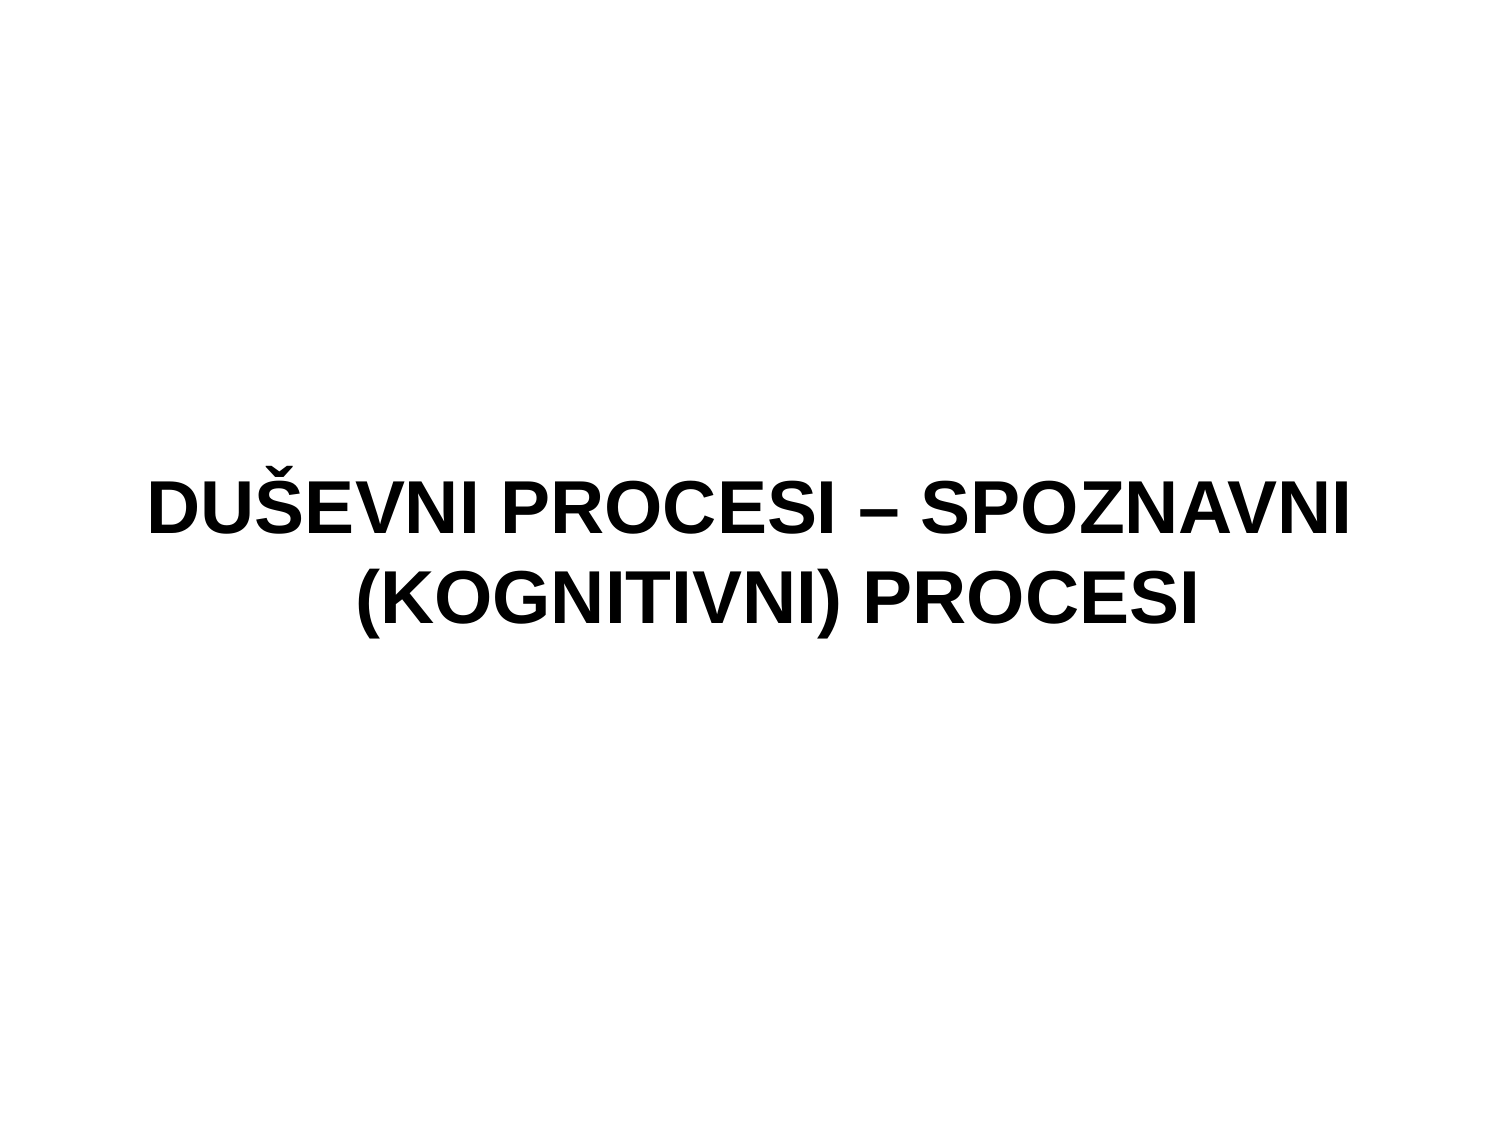

#
DUŠEVNI PROCESI – SPOZNAVNI (KOGNITIVNI) PROCESI